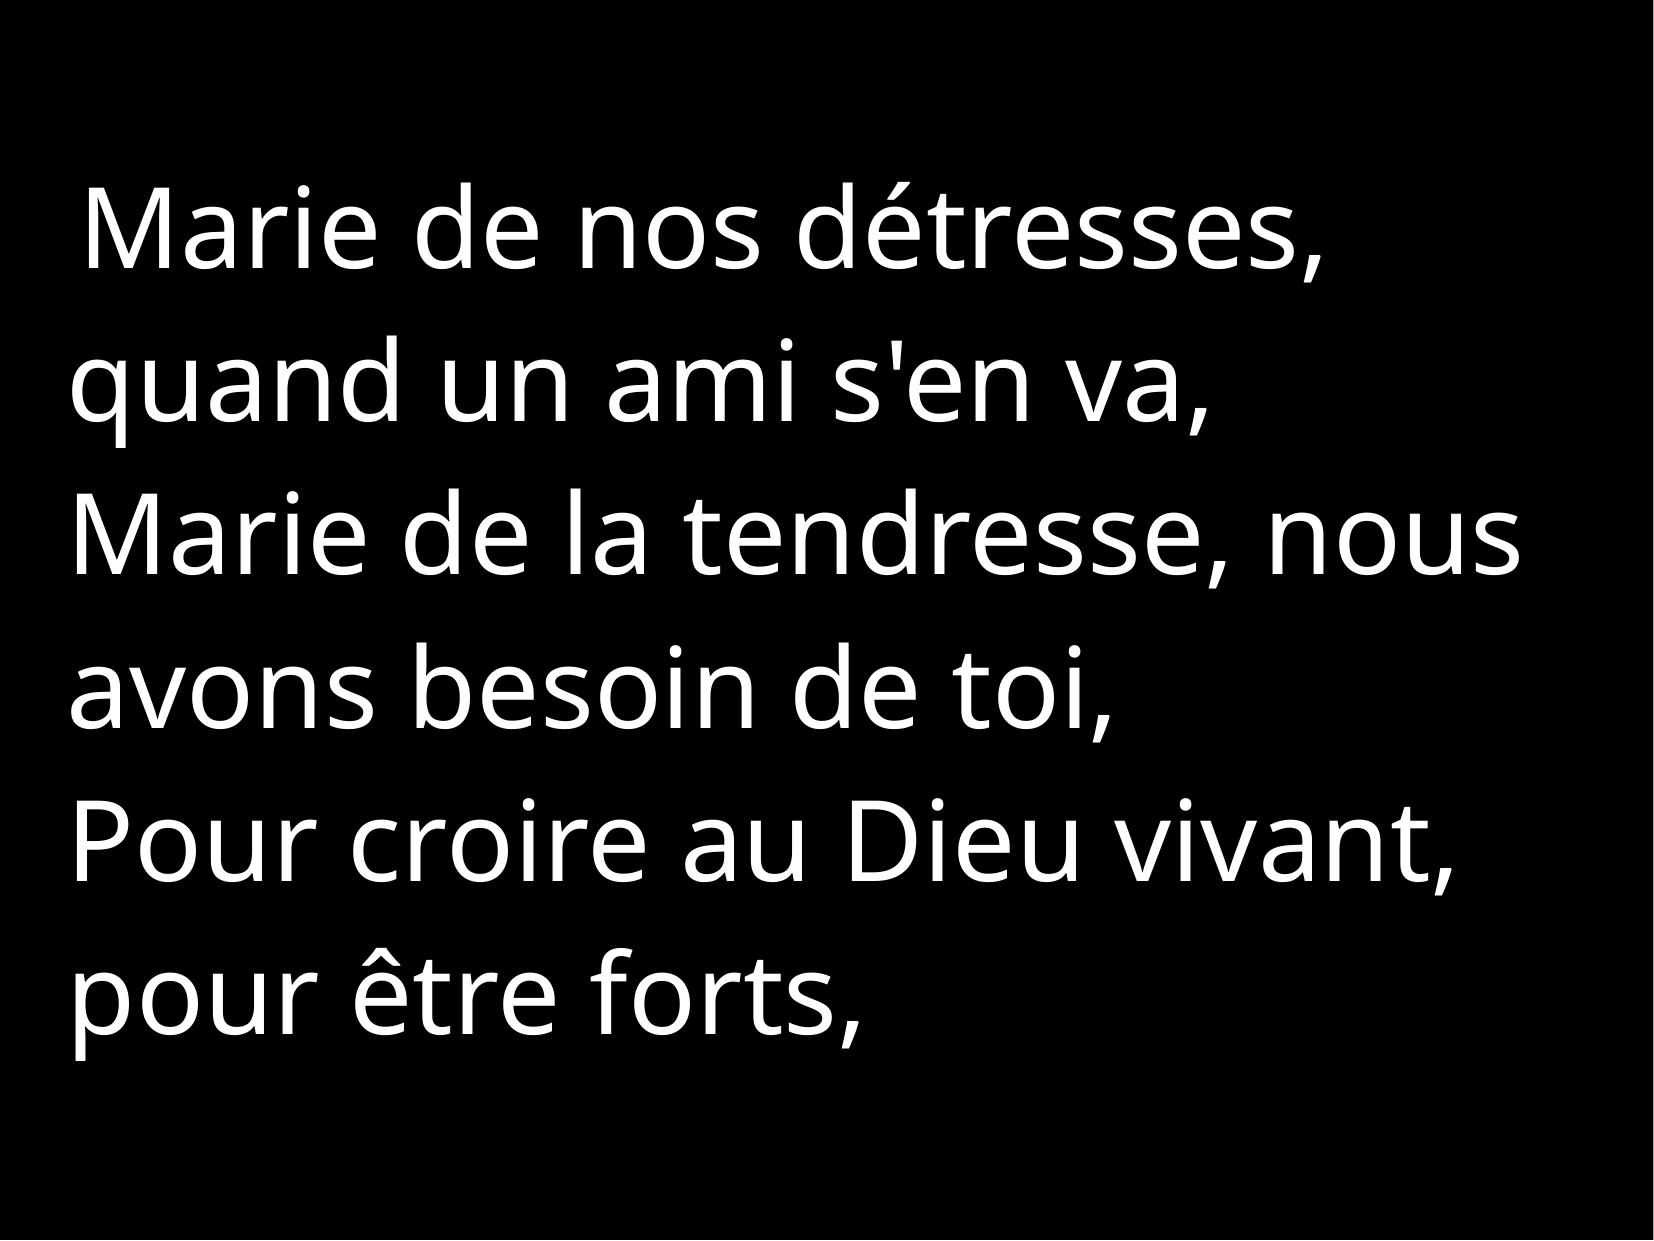

Marie de nos détresses, quand un ami s'en va,
Marie de la tendresse, nous avons besoin de toi,
Pour croire au Dieu vivant, pour être forts,